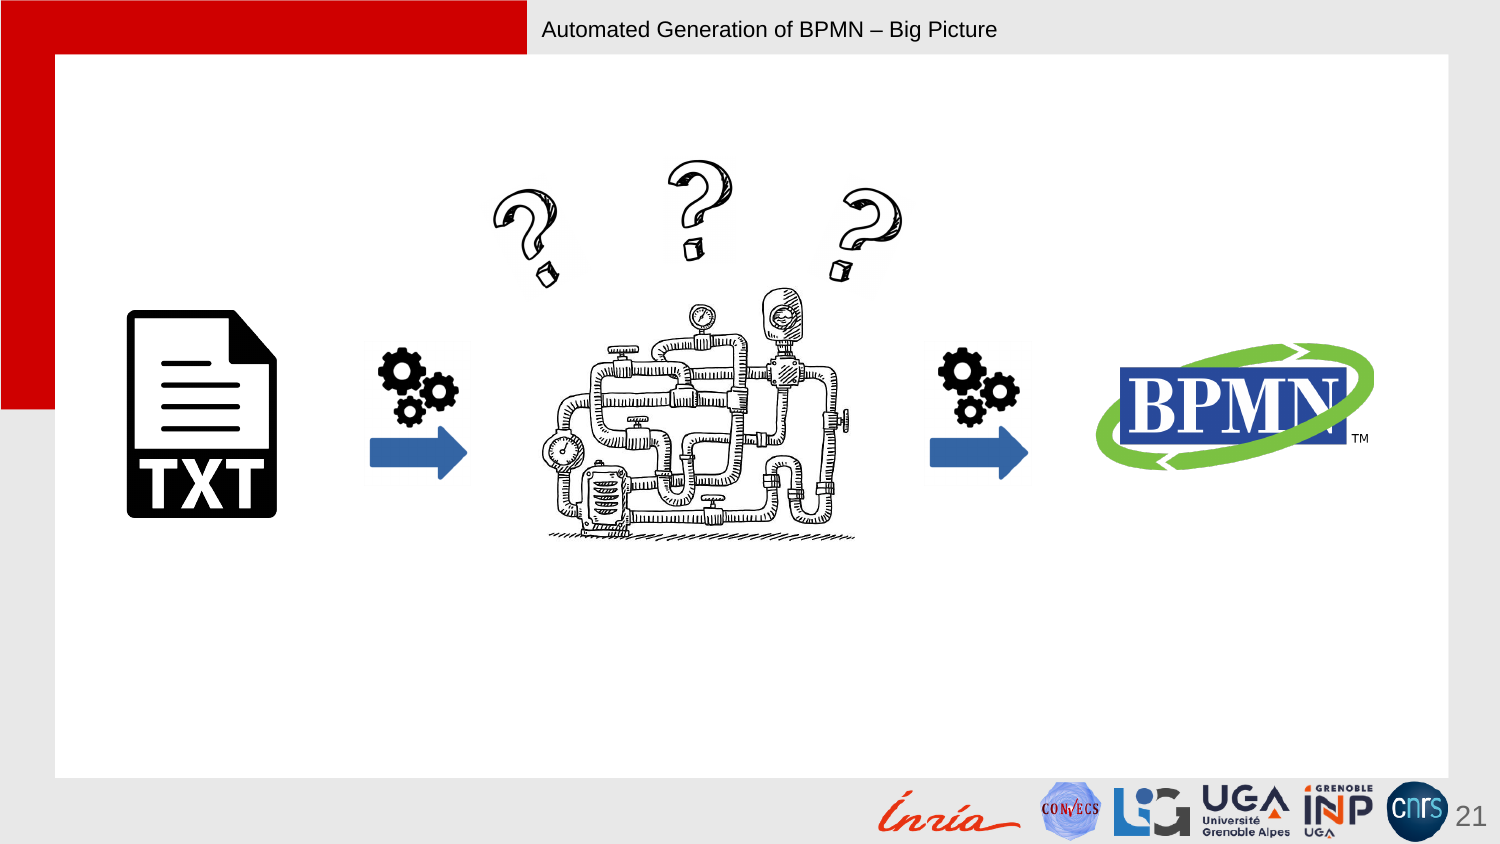

# Automated Generation of BPMN – Big Picture
21